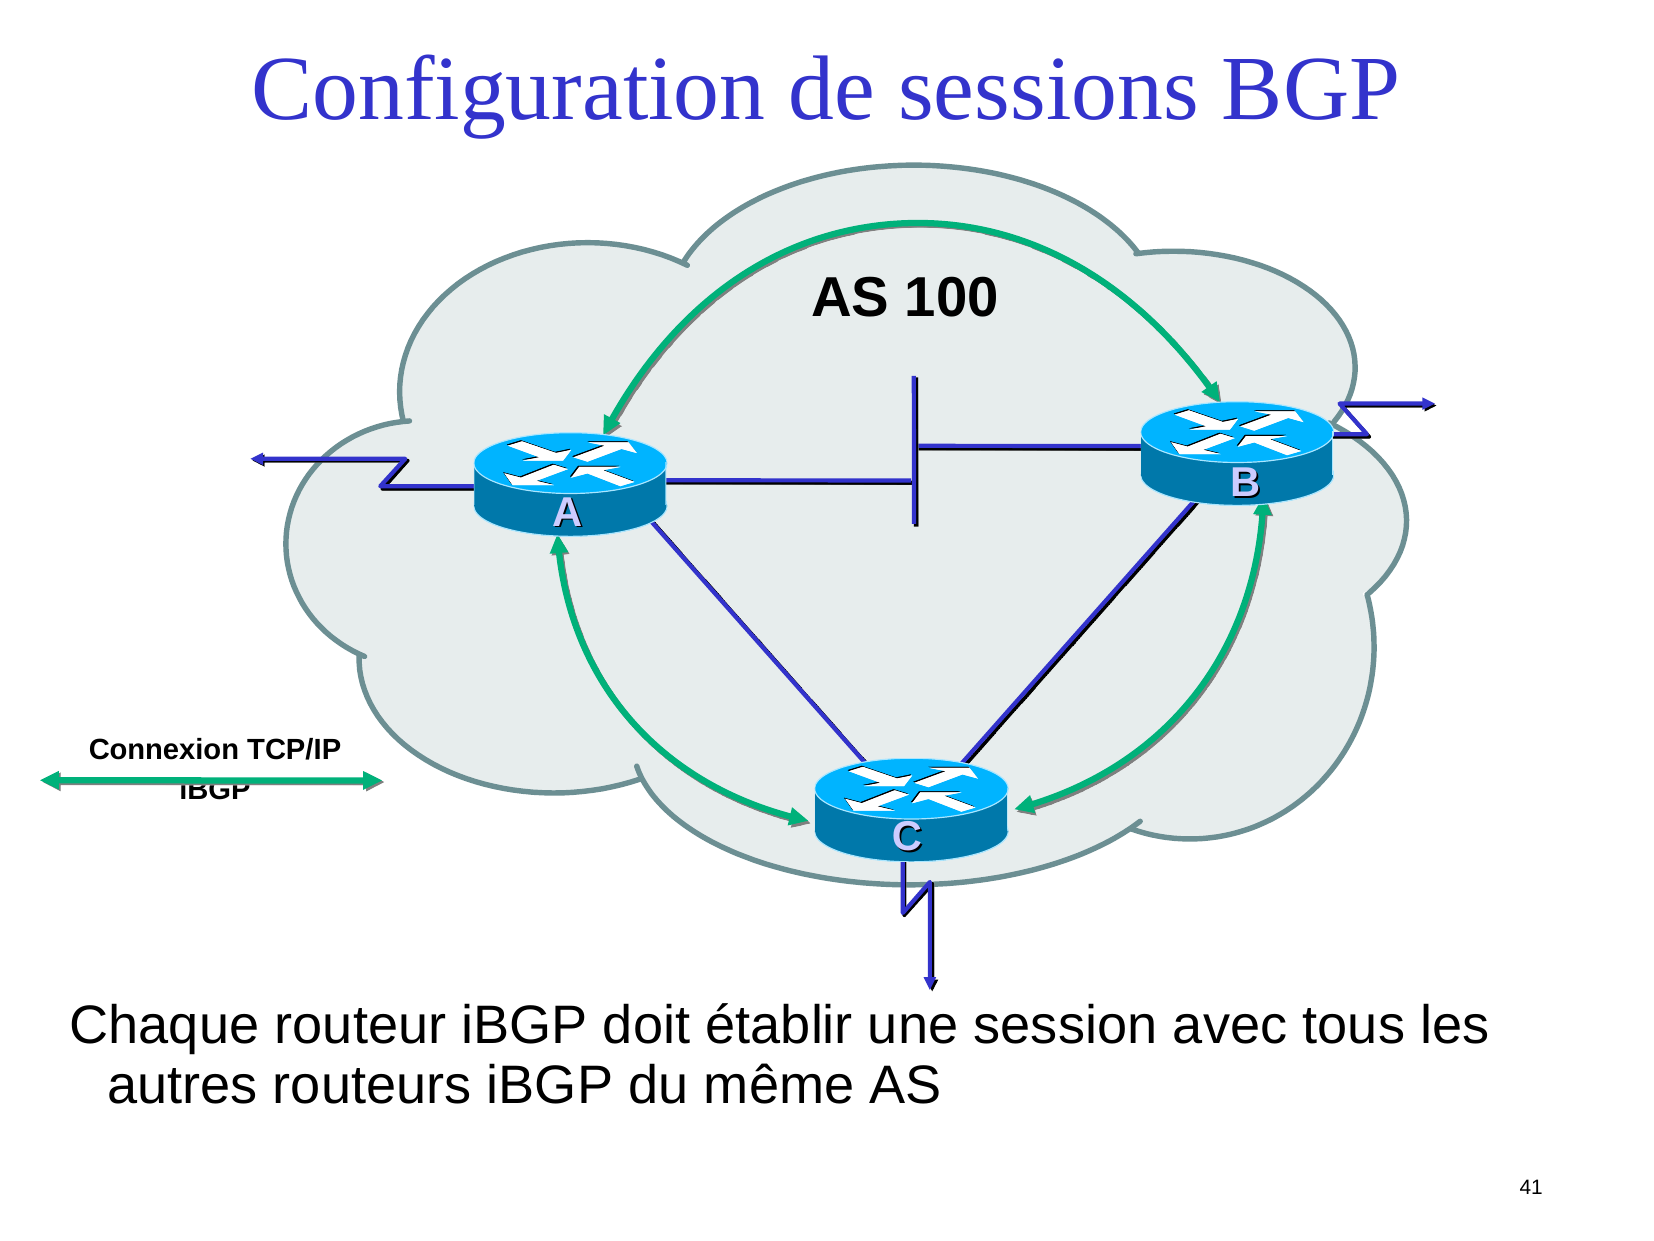

# Configuration de sessions BGP
AS 100
B
A
Connexion TCP/IP
iBGP
C
Chaque routeur iBGP doit établir une session avec tous les
autres routeurs iBGP du même AS